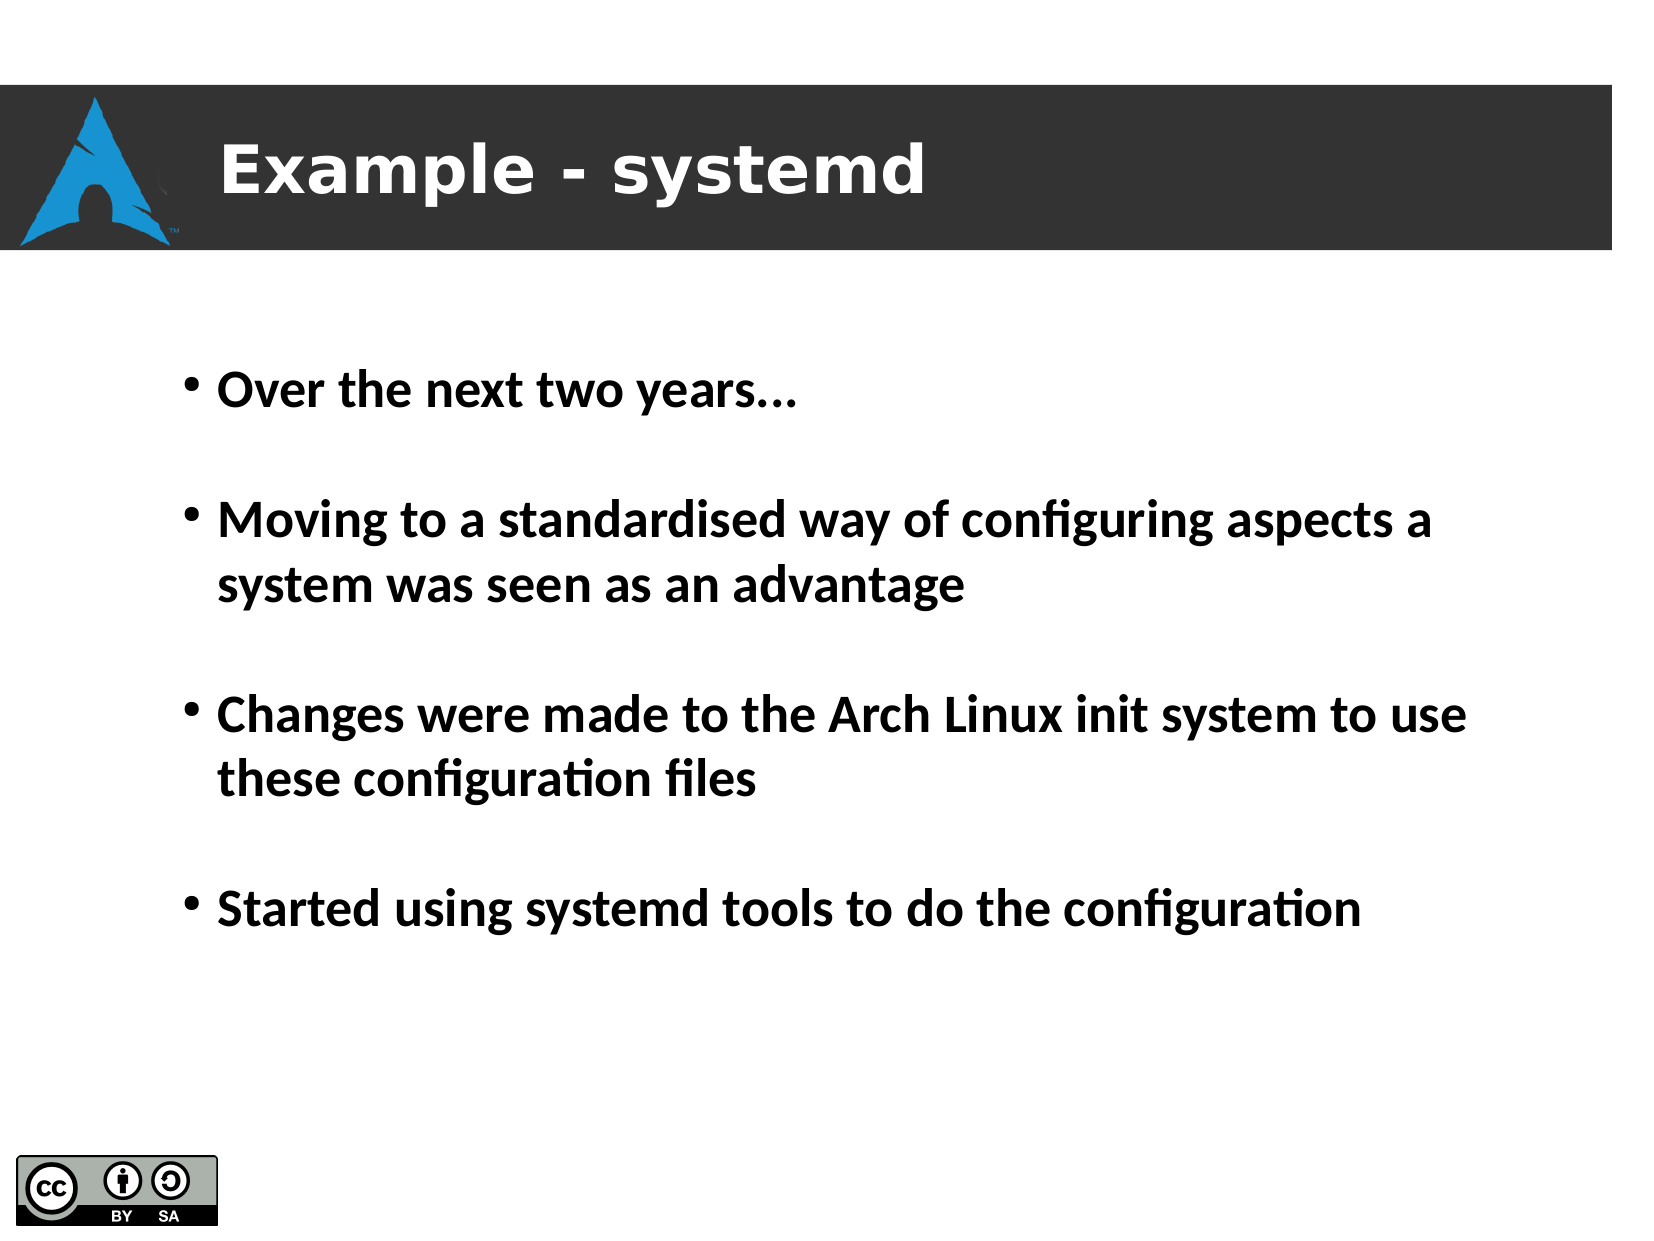

Example - systemd
#
Over the next two years...
Moving to a standardised way of configuring aspects a system was seen as an advantage
Changes were made to the Arch Linux init system to use these configuration files
Started using systemd tools to do the configuration